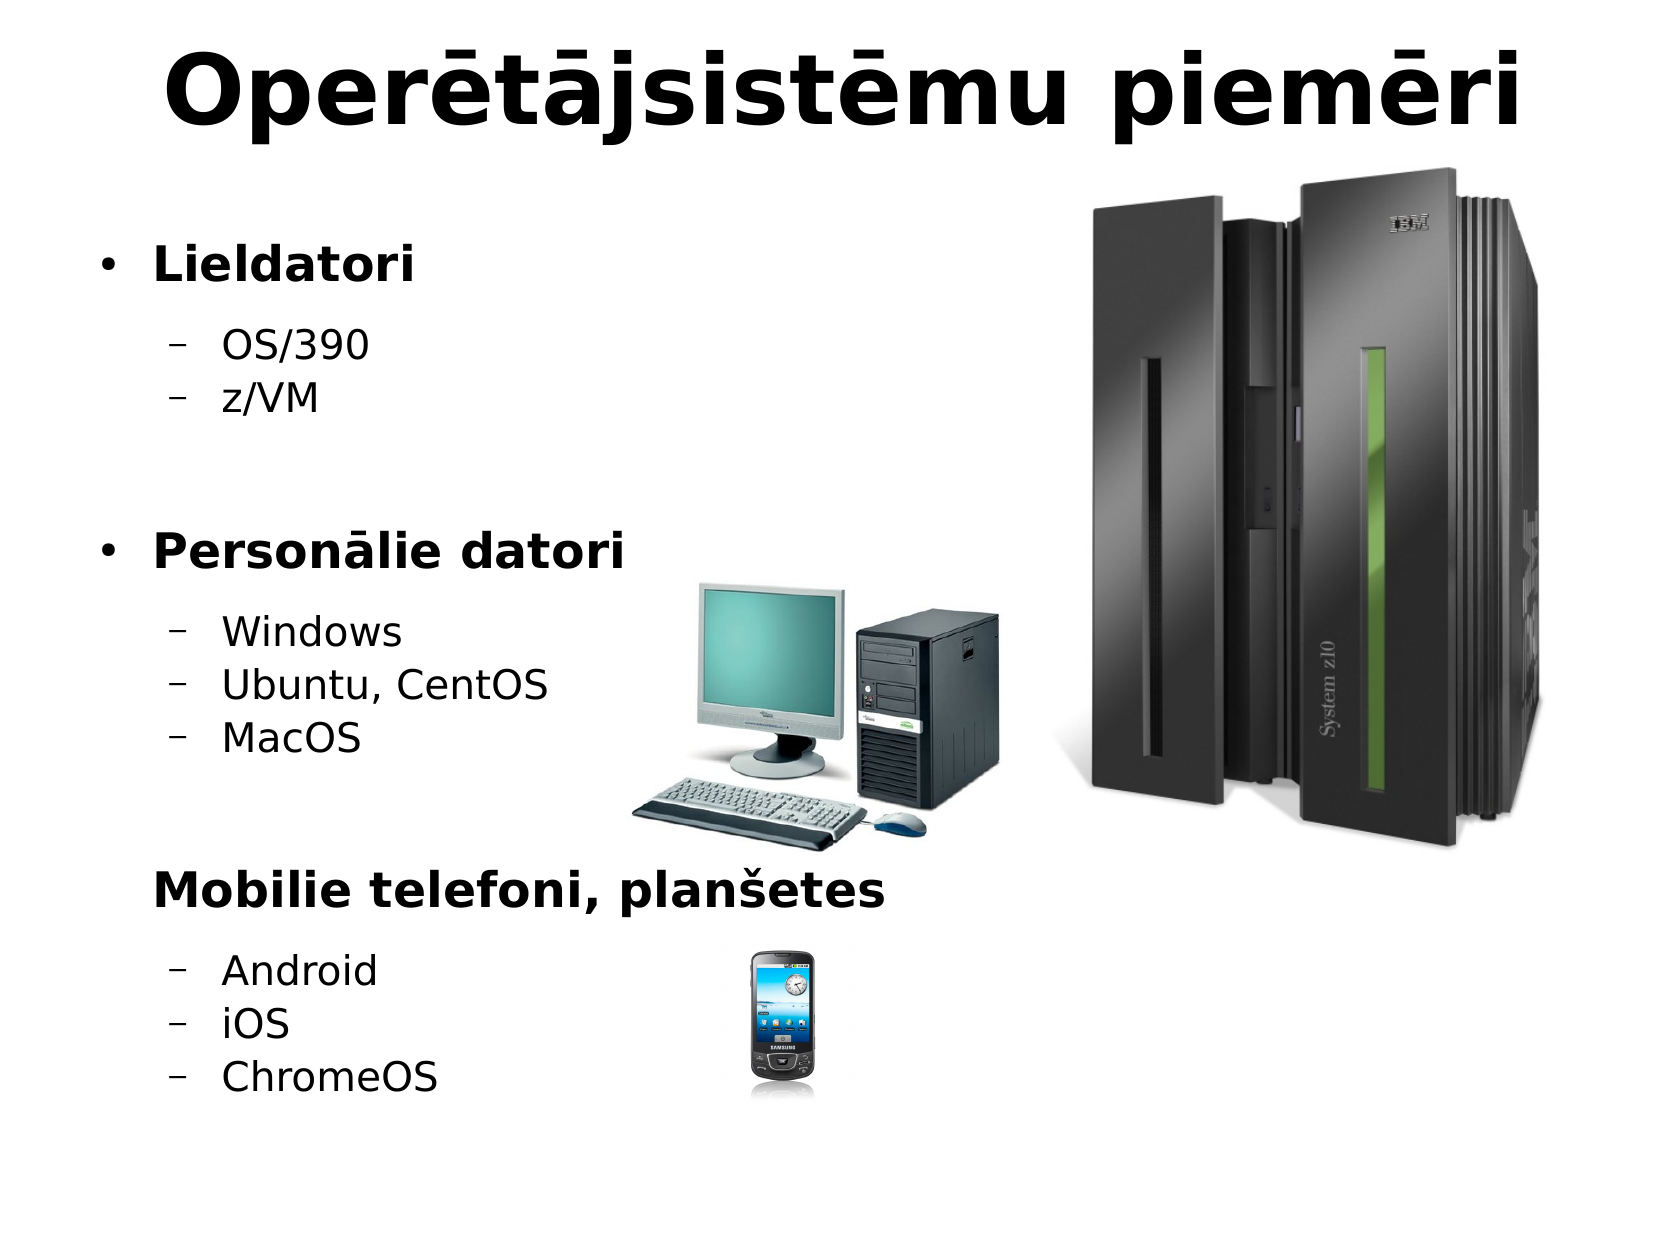

# Operētājsistēmu piemēri
Lieldatori
OS/390
z/VM
Personālie datori
Windows
Ubuntu, CentOS
MacOS
Mobilie telefoni, planšetes
Android
iOS
ChromeOS